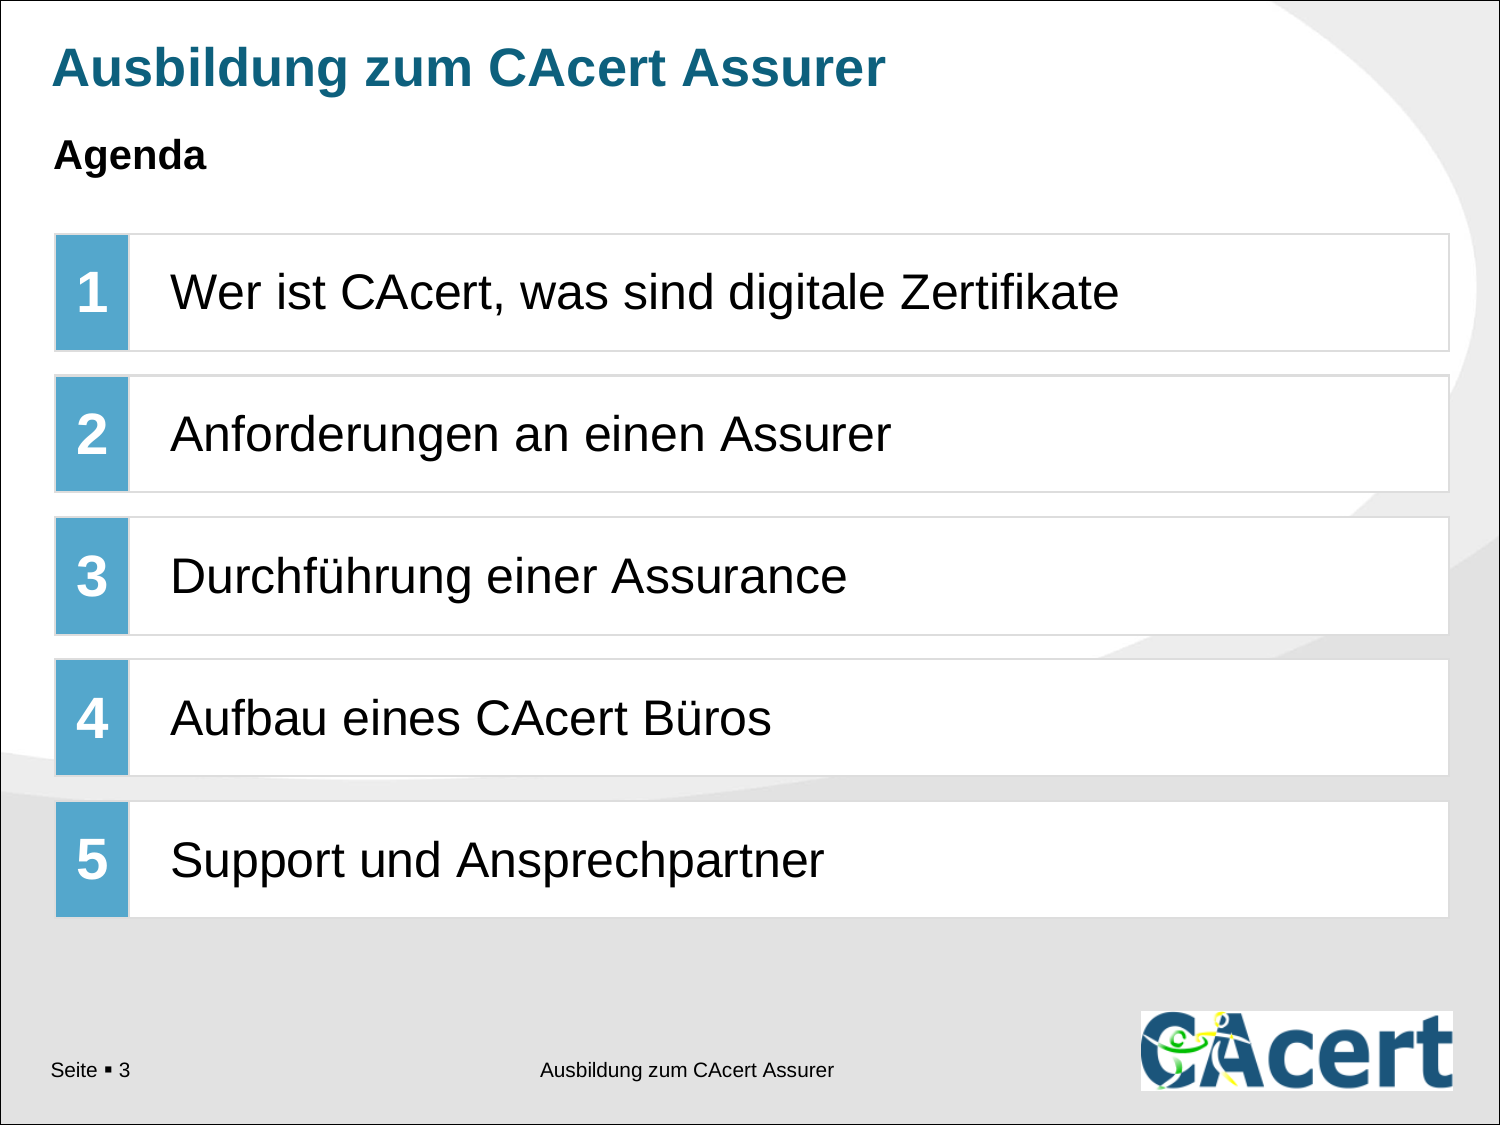

# Ausbildung zum CAcert Assurer
Agenda
1
Wer ist CAcert, was sind digitale Zertifikate
2
Anforderungen an einen Assurer
3
Durchführung einer Assurance
4
Aufbau eines CAcert Büros
5
Support und Ansprechpartner
Ausbildung zum CAcert Assurer